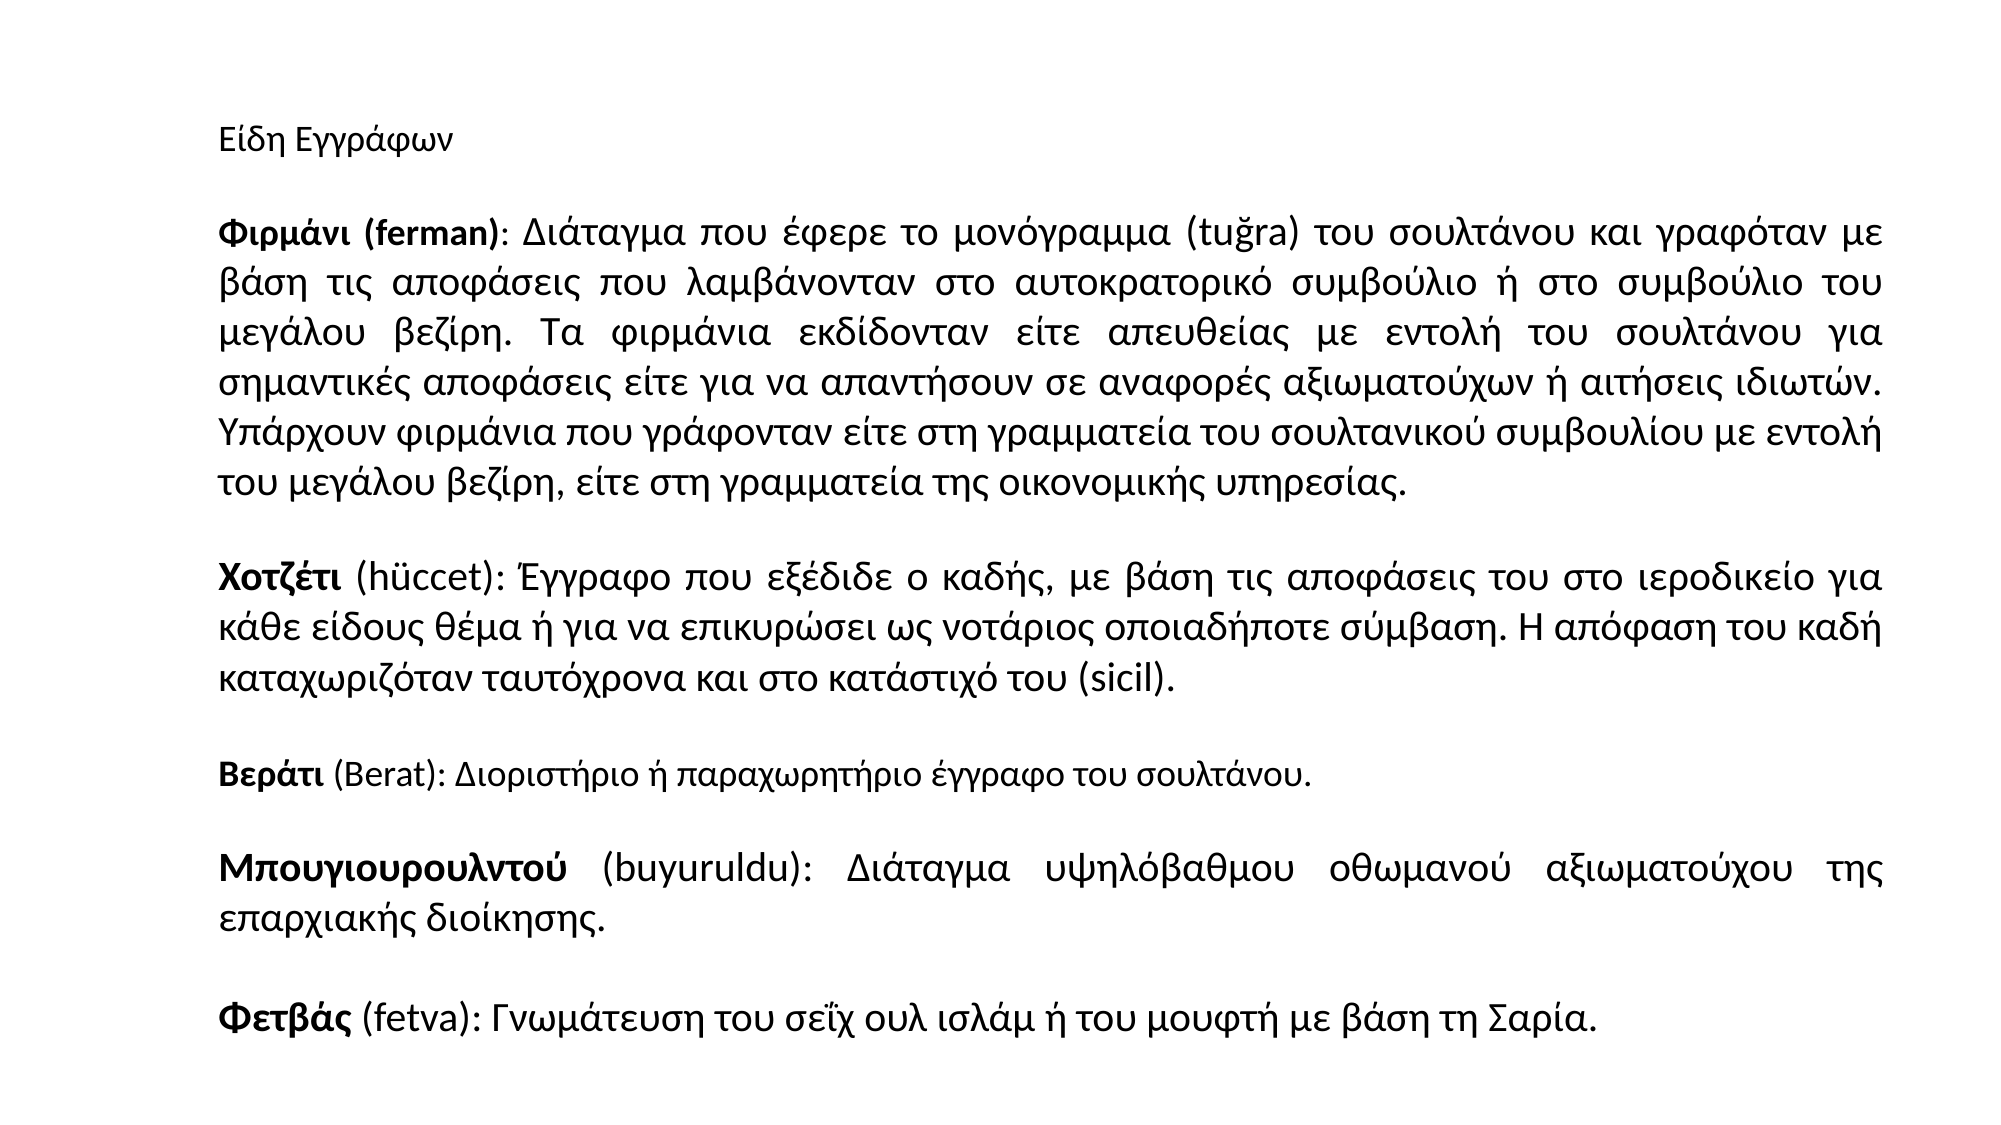

Είδη Εγγράφων
Φιρμάνι (ferman): Διάταγμα που έφερε το μονόγραμμα (tuğra) του σουλτάνου και γραφόταν με βάση τις αποφάσεις που λαμβάνονταν στο αυτοκρατορικό συμβούλιο ή στο συμβούλιο του μεγάλου βεζίρη. Τα φιρμάνια εκδίδονταν είτε απευθείας με εντολή του σουλτάνου για σημαντικές αποφάσεις είτε για να απαντήσουν σε αναφορές αξιωματούχων ή αιτήσεις ιδιωτών. Υπάρχουν φιρμάνια που γράφονταν είτε στη γραμματεία του σουλτανικού συμβουλίου με εντολή του μεγάλου βεζίρη, είτε στη γραμματεία της οικονομικής υπηρεσίας.
Χοτζέτι (hüccet): Έγγραφο που εξέδιδε ο καδής, με βάση τις αποφάσεις του στο ιεροδικείο για κάθε είδους θέμα ή για να επικυρώσει ως νοτάριος οποιαδήποτε σύμβαση. Η απόφαση του καδή καταχωριζόταν ταυτόχρονα και στο κατάστιχό του (sicil).
Βεράτι (Berat): Διοριστήριο ή παραχωρητήριο έγγραφο του σουλτάνου.
Μπουγιουρουλντού (buyuruldu): Διάταγμα υψηλόβαθμου οθωμανού αξιωματούχου της επαρχιακής διοίκησης.
Φετβάς (fetva): Γνωμάτευση του σεΐχ ουλ ισλάμ ή του μουφτή με βάση τη Σαρία.